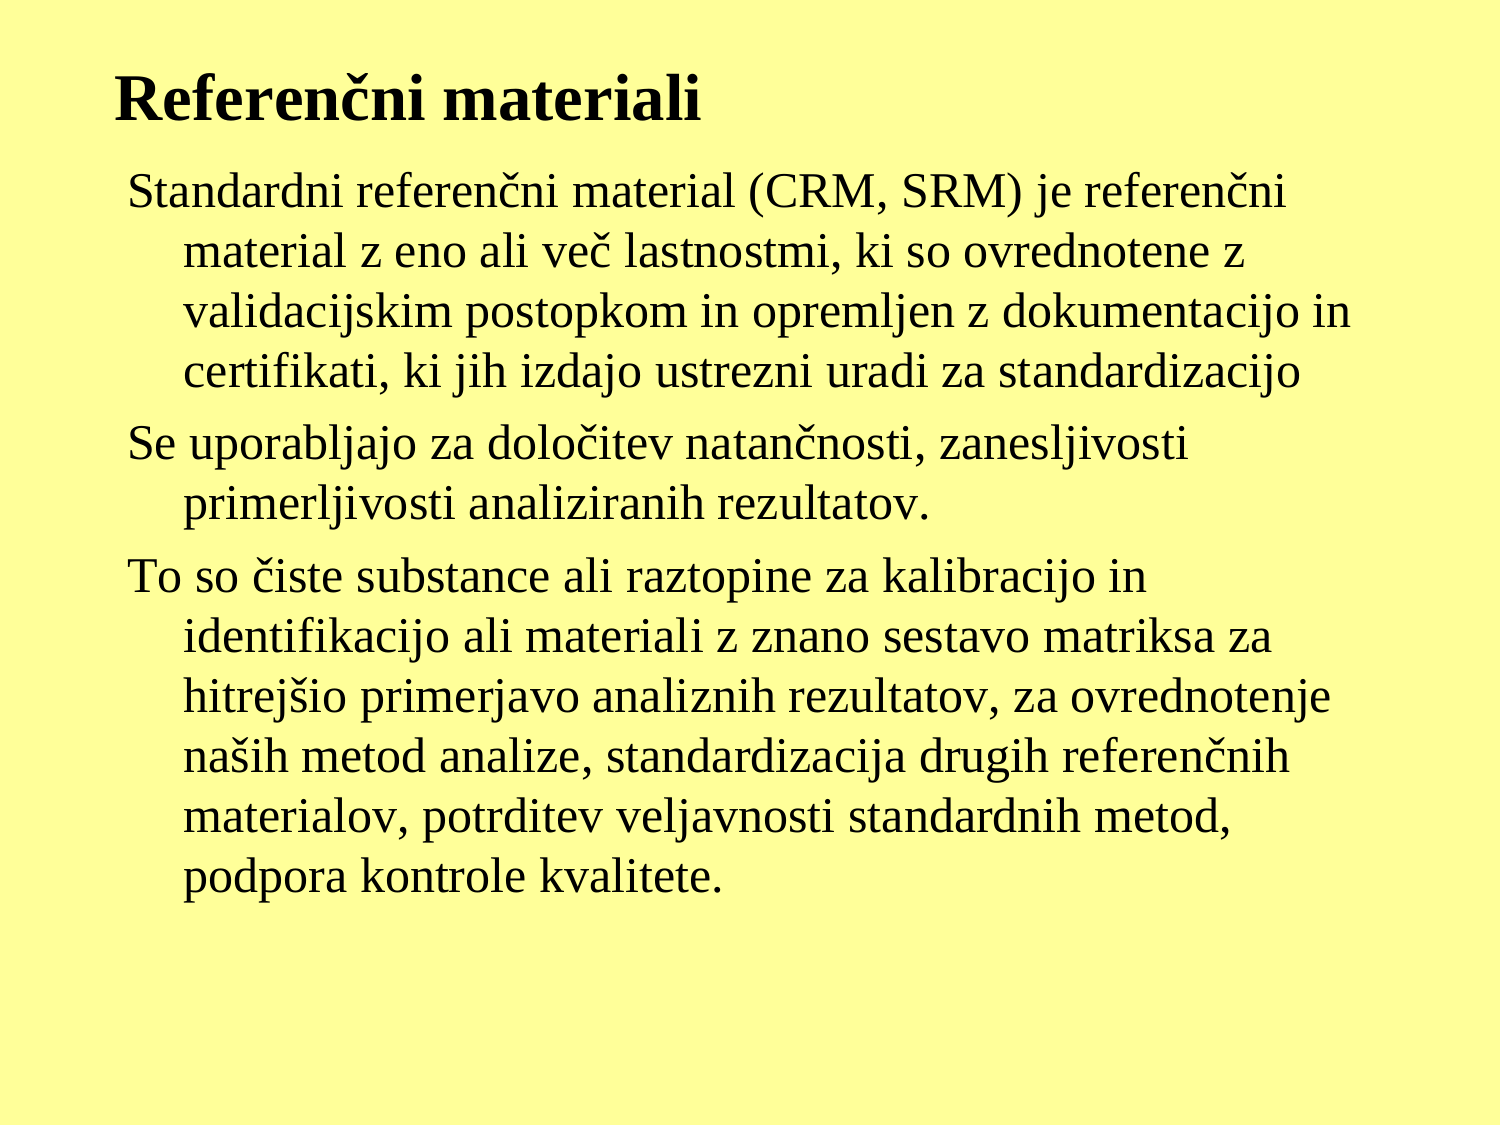

# Referenčni materiali
Standardni referenčni material (CRM, SRM) je referenčni material z eno ali več lastnostmi, ki so ovrednotene z validacijskim postopkom in opremljen z dokumentacijo in certifikati, ki jih izdajo ustrezni uradi za standardizacijo
Se uporabljajo za določitev natančnosti, zanesljivosti primerljivosti analiziranih rezultatov.
To so čiste substance ali raztopine za kalibracijo in identifikacijo ali materiali z znano sestavo matriksa za hitrejšio primerjavo analiznih rezultatov, za ovrednotenje naših metod analize, standardizacija drugih referenčnih materialov, potrditev veljavnosti standardnih metod, podpora kontrole kvalitete.